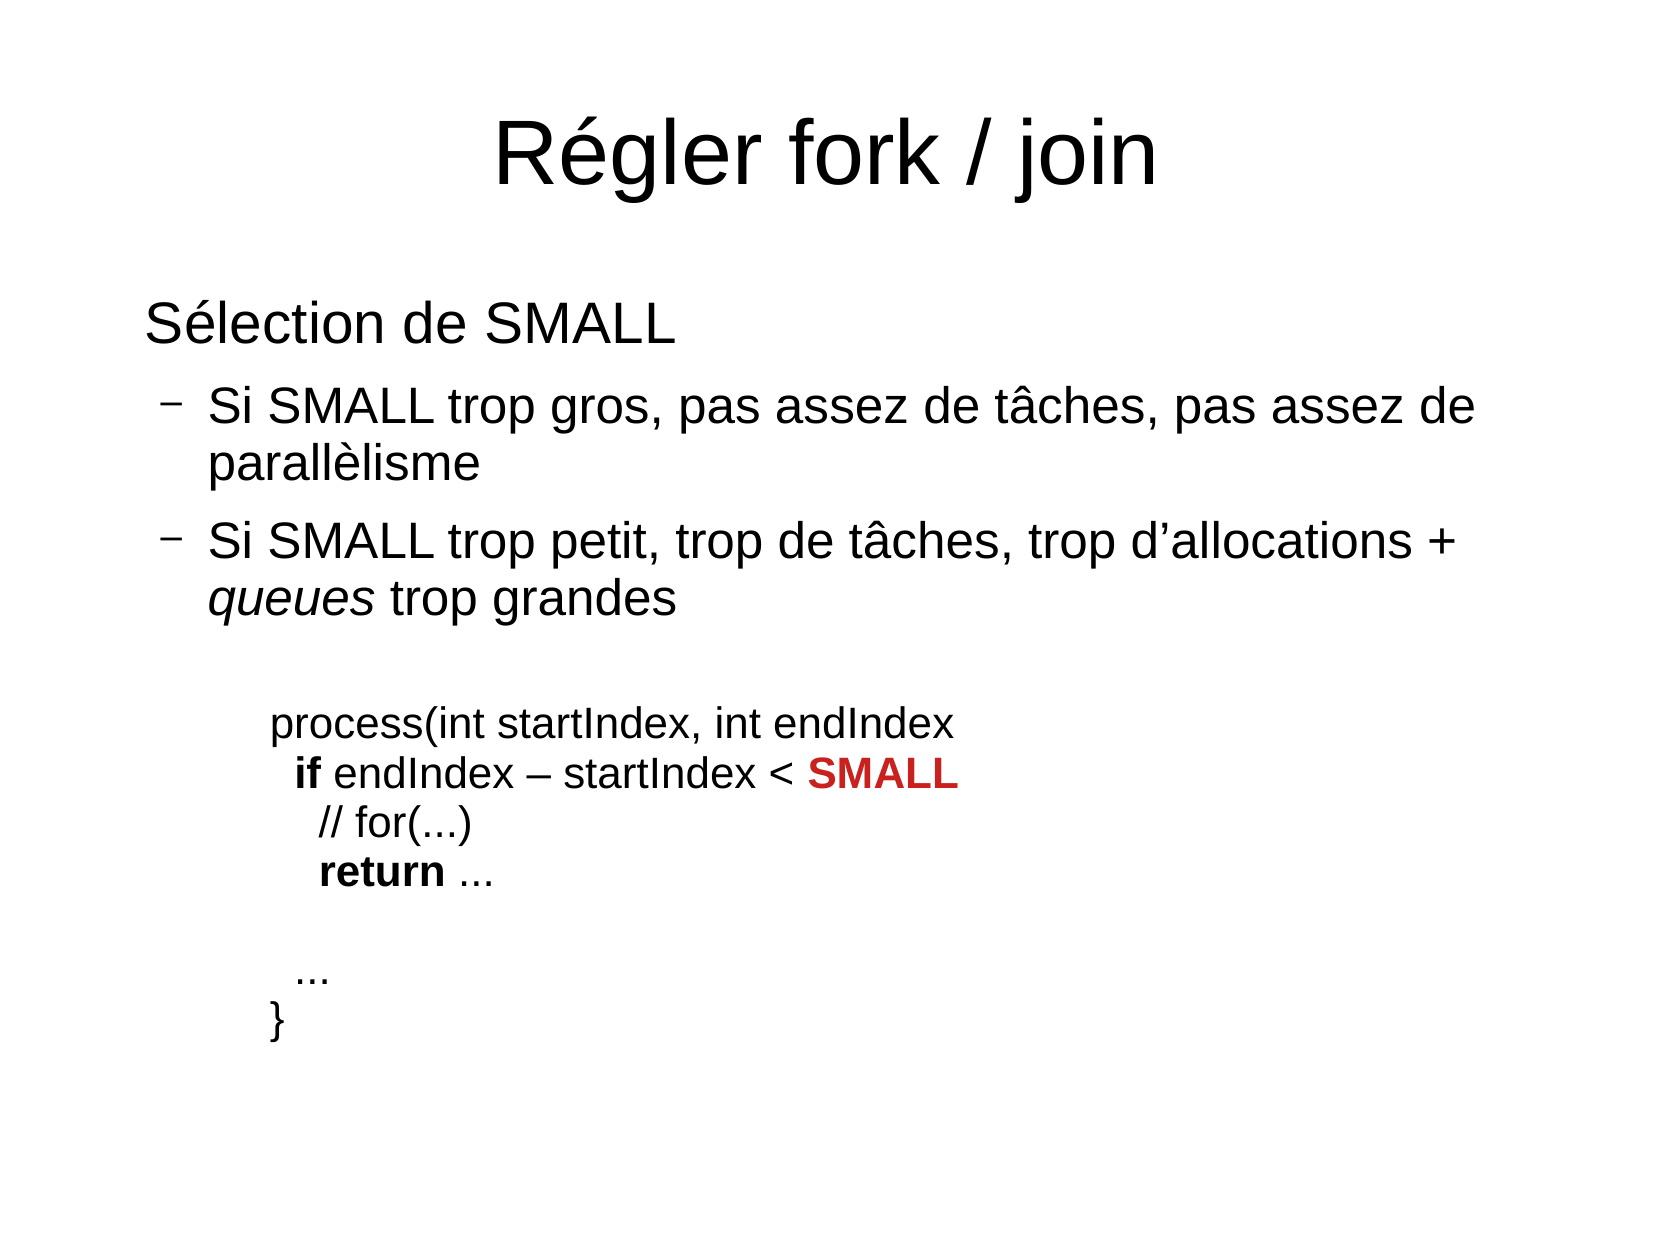

# Régler fork / join
Sélection de SMALL
Si SMALL trop gros, pas assez de tâches, pas assez de parallèlisme
Si SMALL trop petit, trop de tâches, trop d’allocations + queues trop grandes
process(int startIndex, int endIndex
 if endIndex – startIndex < SMALL
 // for(...)
 return ...
 ...
}